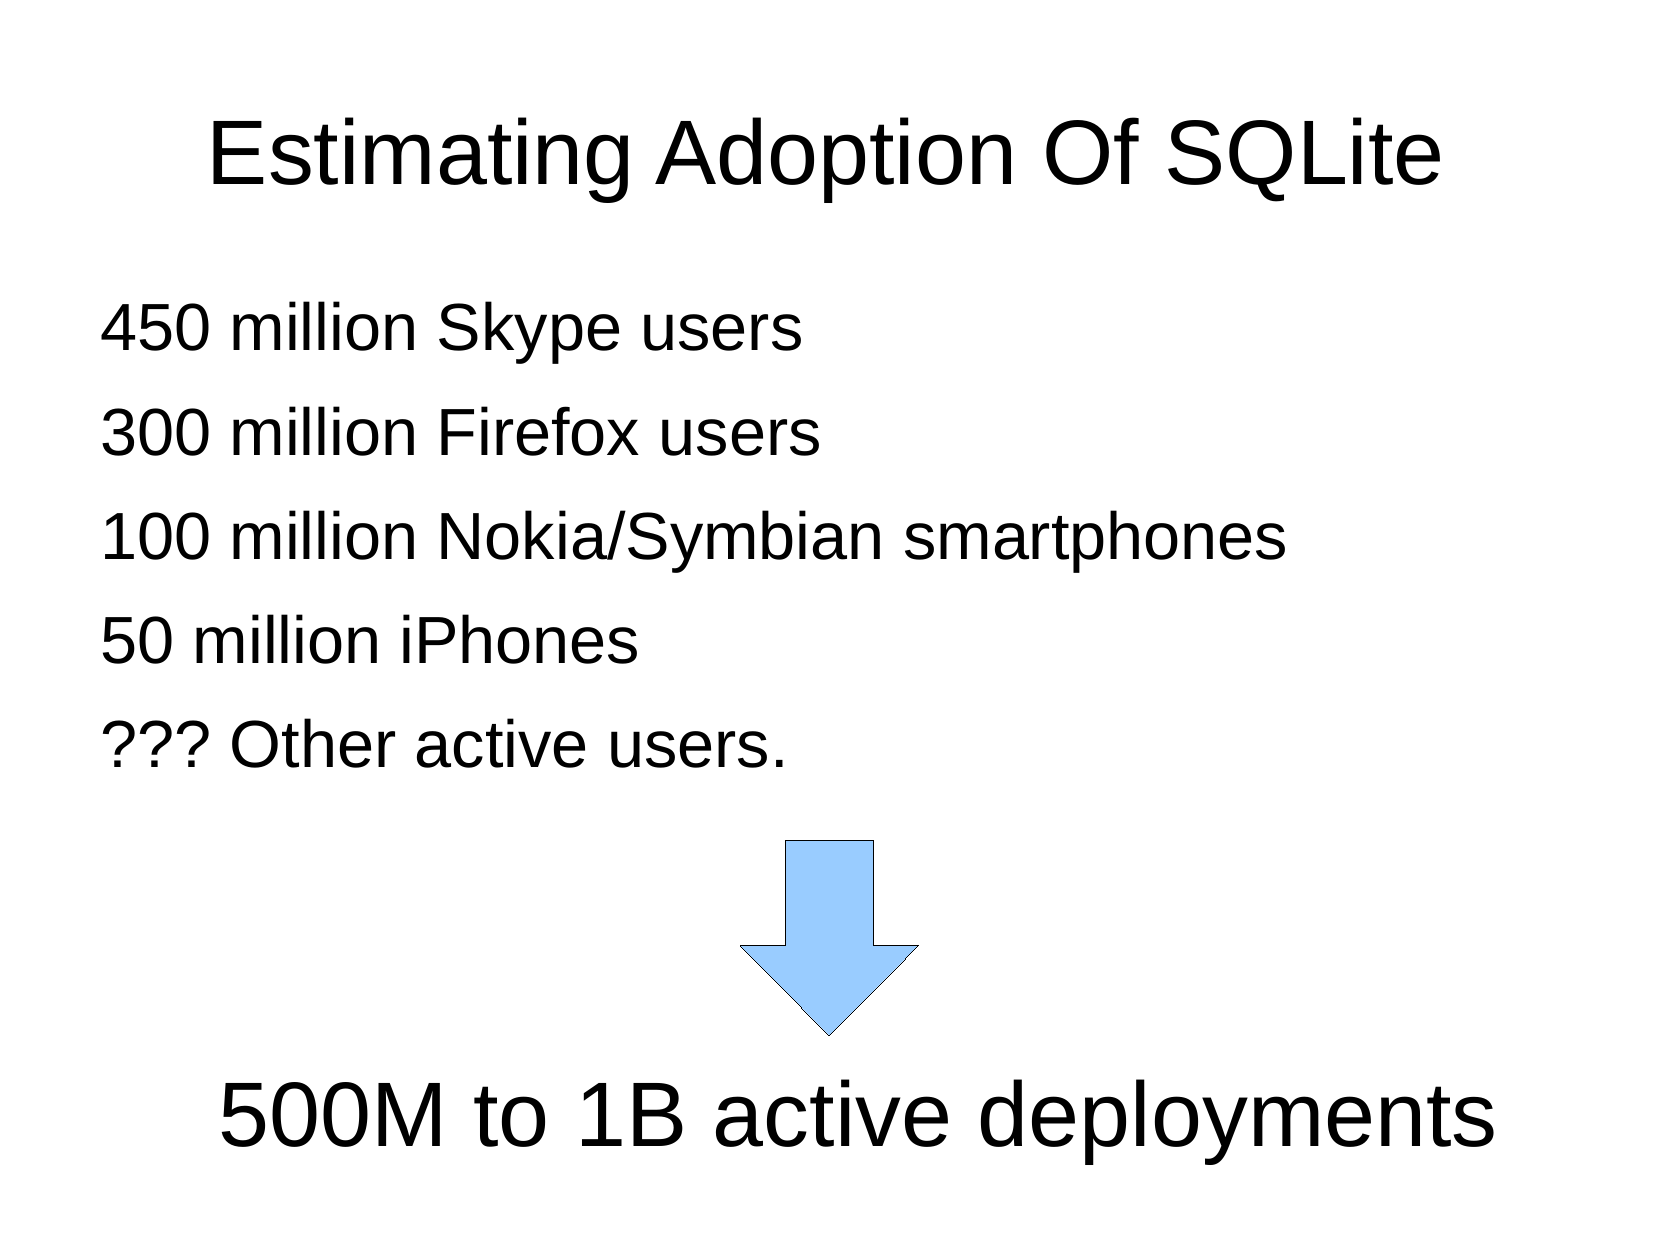

# Estimating Adoption Of SQLite
450 million Skype users
300 million Firefox users
100 million Nokia/Symbian smartphones
50 million iPhones
??? Other active users.
500M to 1B active deployments